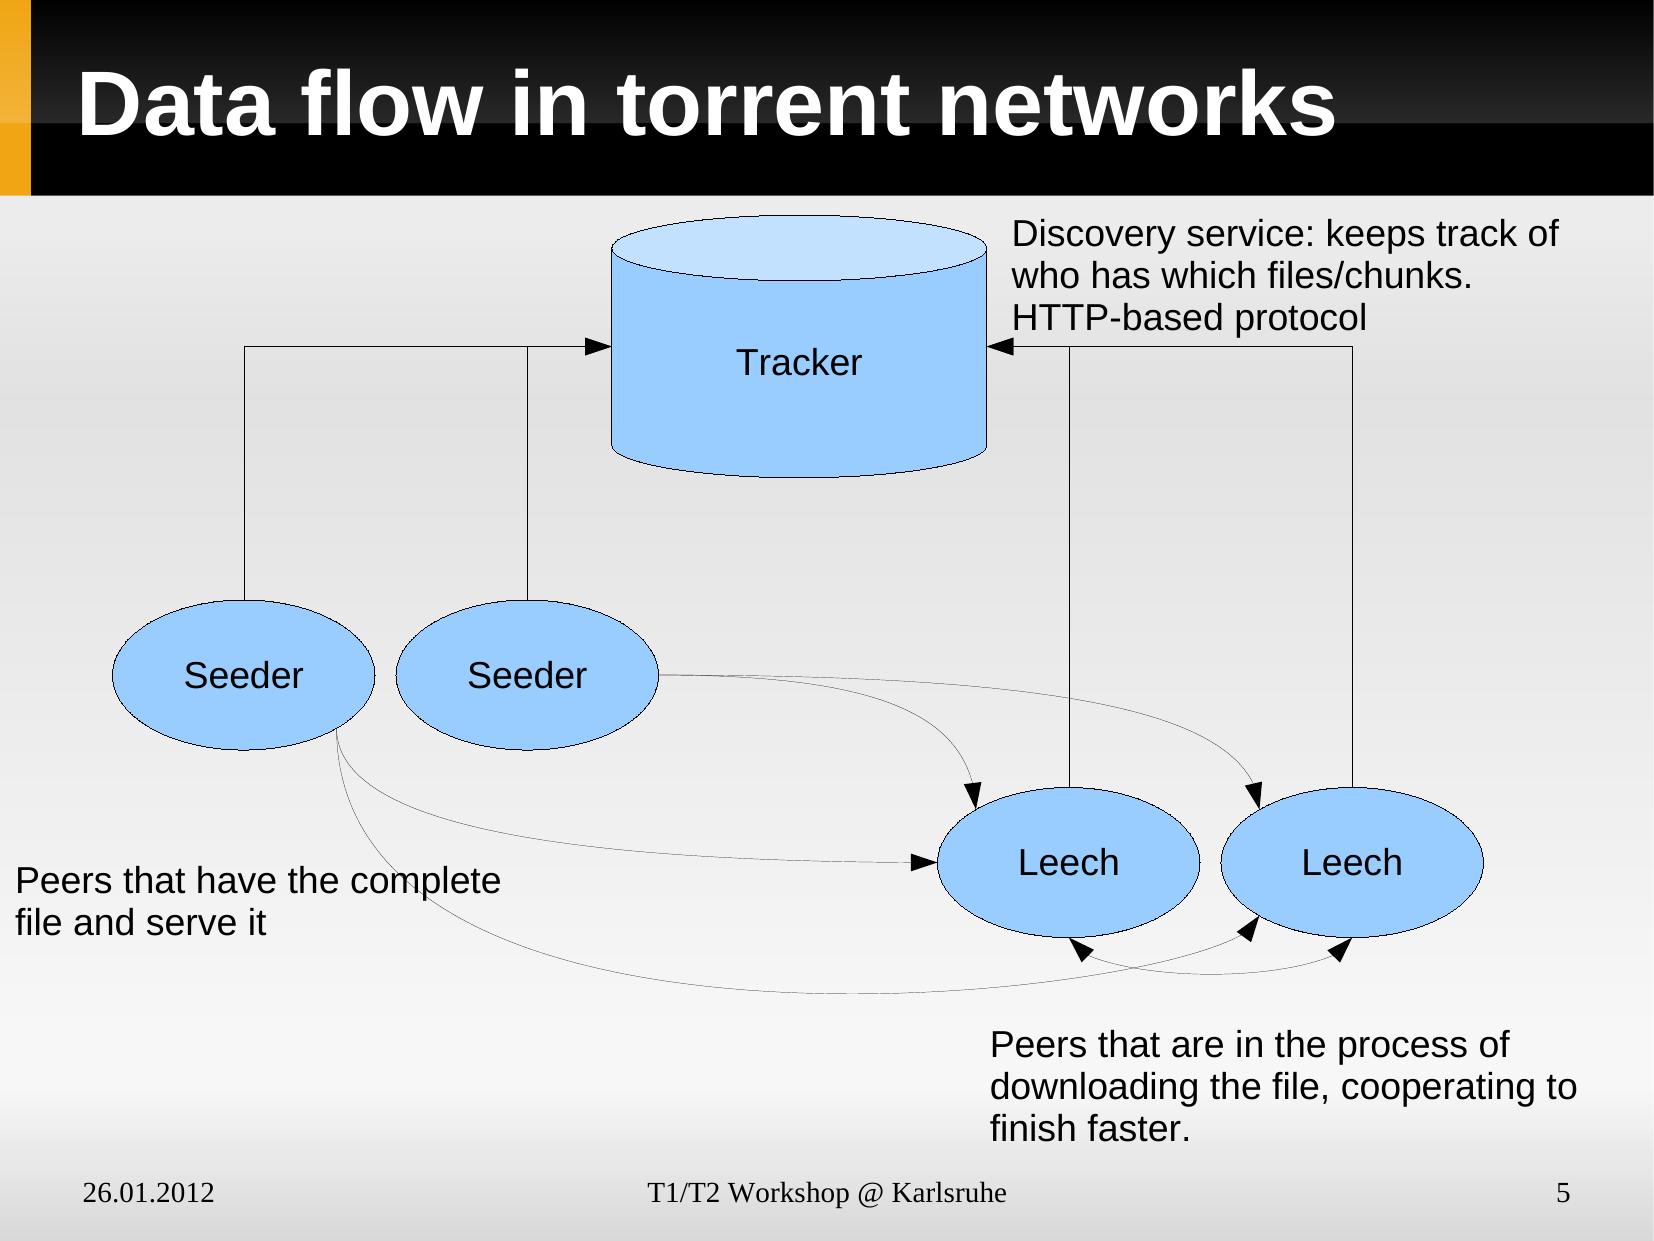

# Data flow in torrent networks
Discovery service: keeps track of who has which files/chunks.
HTTP-based protocol
Tracker
Seeder
Seeder
Leech
Leech
Peers that have the complete file and serve it
Peers that are in the process of downloading the file, cooperating to finish faster.
26.01.2012
T1/T2 Workshop @ Karlsruhe
5